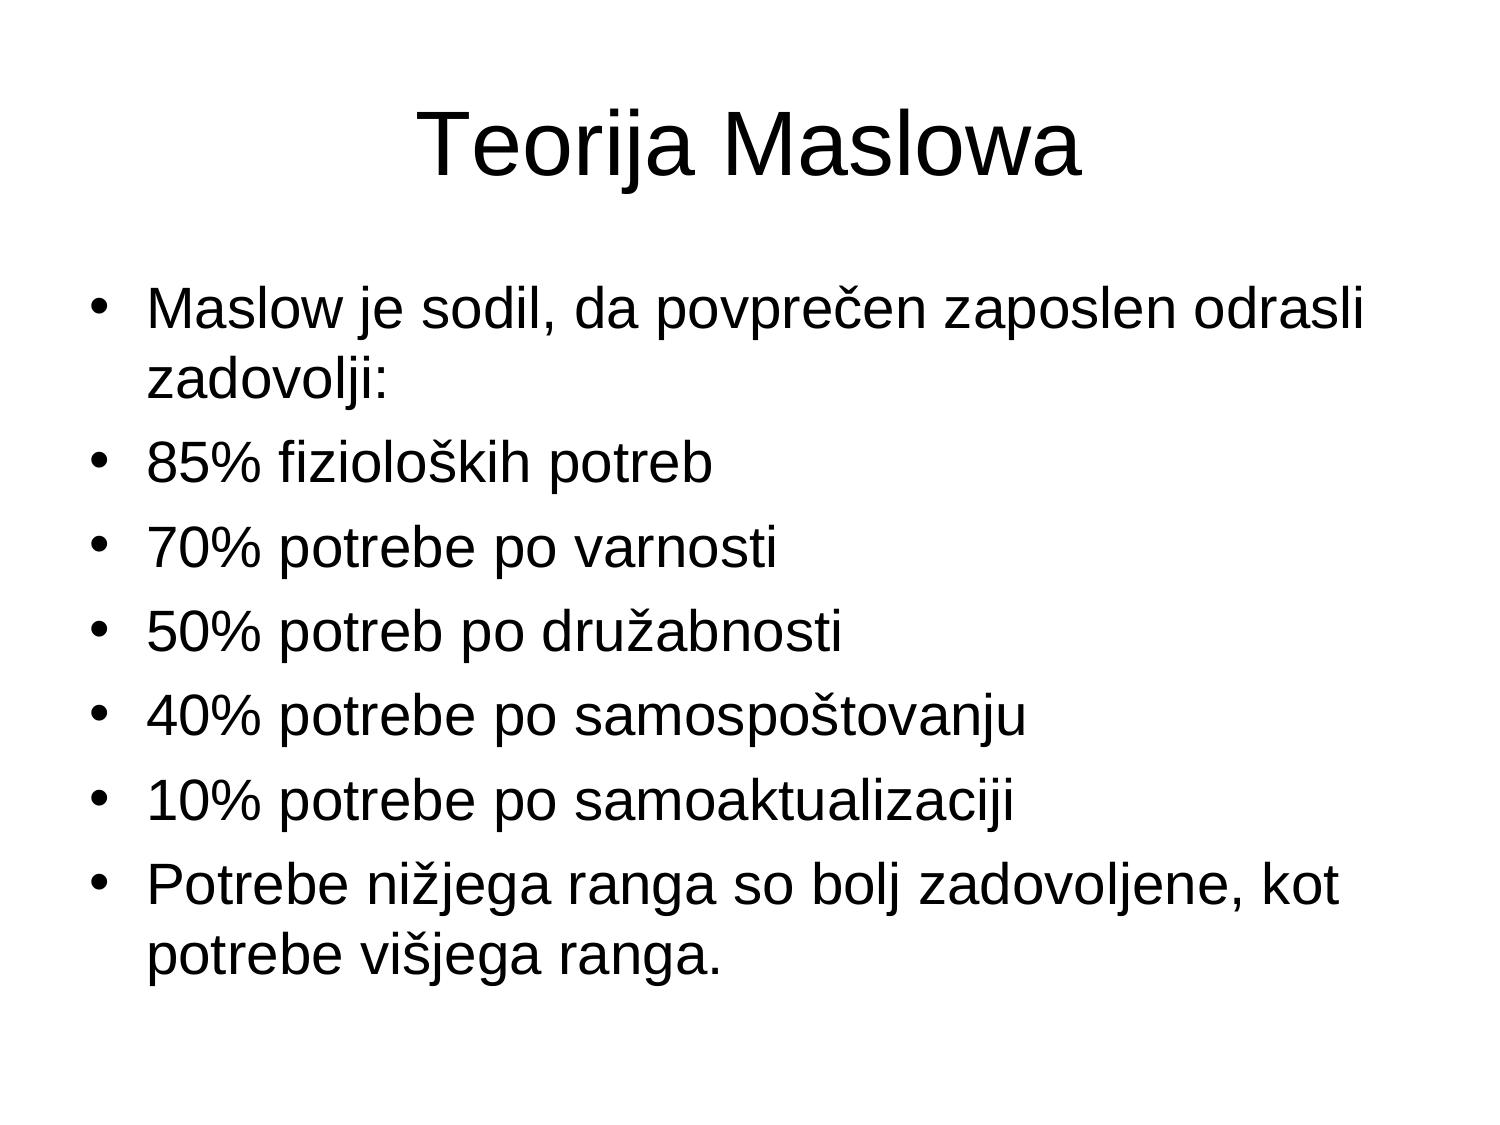

# Teorija Maslowa
Maslow je sodil, da povprečen zaposlen odrasli zadovolji:
85% fizioloških potreb
70% potrebe po varnosti
50% potreb po družabnosti
40% potrebe po samospoštovanju
10% potrebe po samoaktualizaciji
Potrebe nižjega ranga so bolj zadovoljene, kot potrebe višjega ranga.